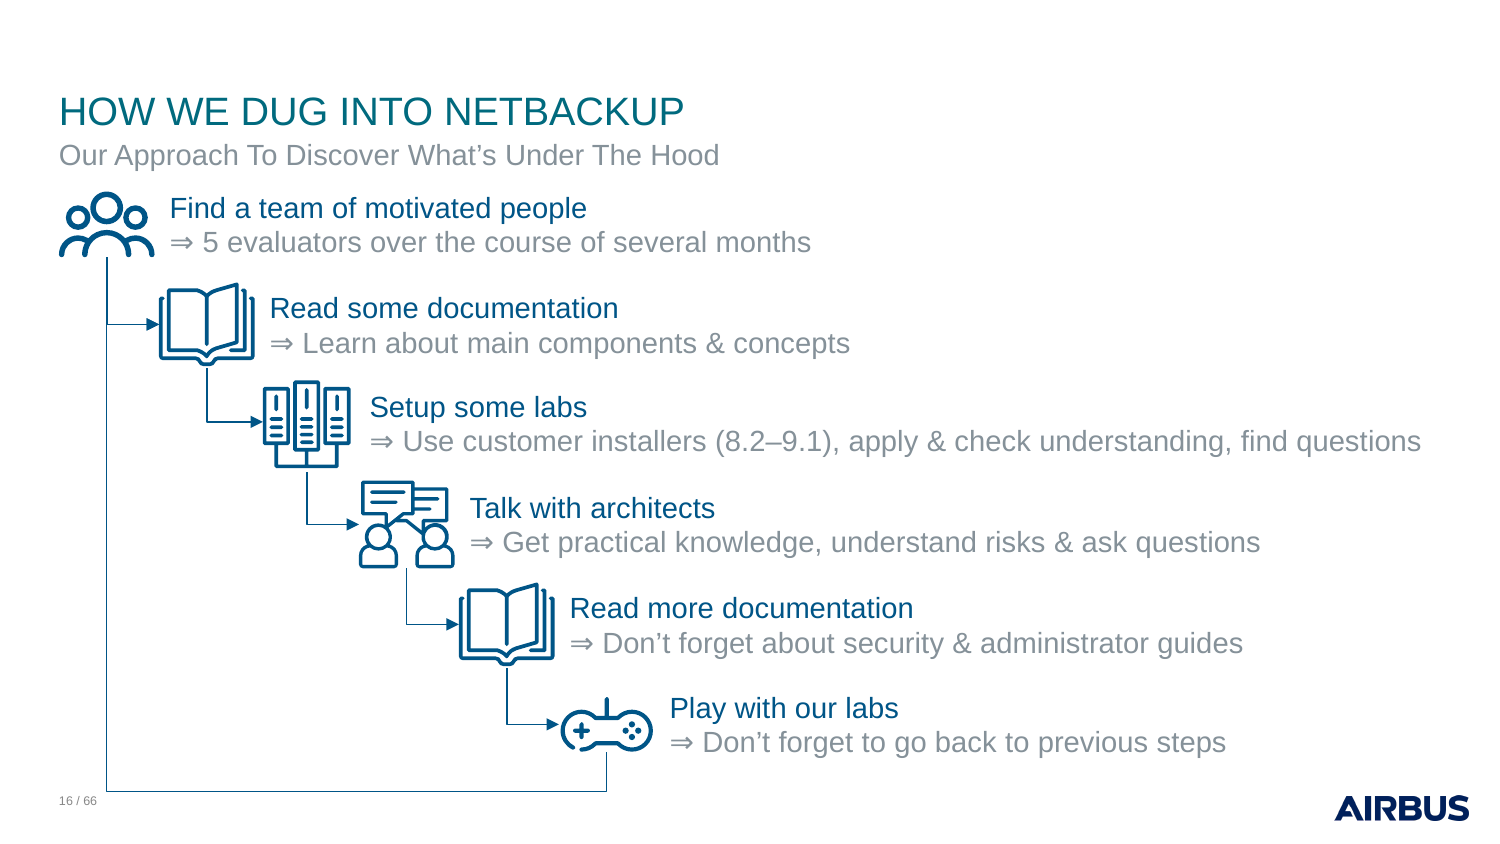

# HOW WE DUG INTO NETBACKUP Our Approach To Discover What’s Under The Hood
Find a team of motivated people
⇒ 5 evaluators over the course of several months
Read some documentation
⇒ Learn about main components & concepts
Play with our labs
⇒ Don’t forget to go back to previous steps
Setup some labs
⇒ Use customer installers (8.2–9.1), apply & check understanding, find questions
Talk with architects
⇒ Get practical knowledge, understand risks & ask questions
Read more documentation
⇒ Don’t forget about security & administrator guides